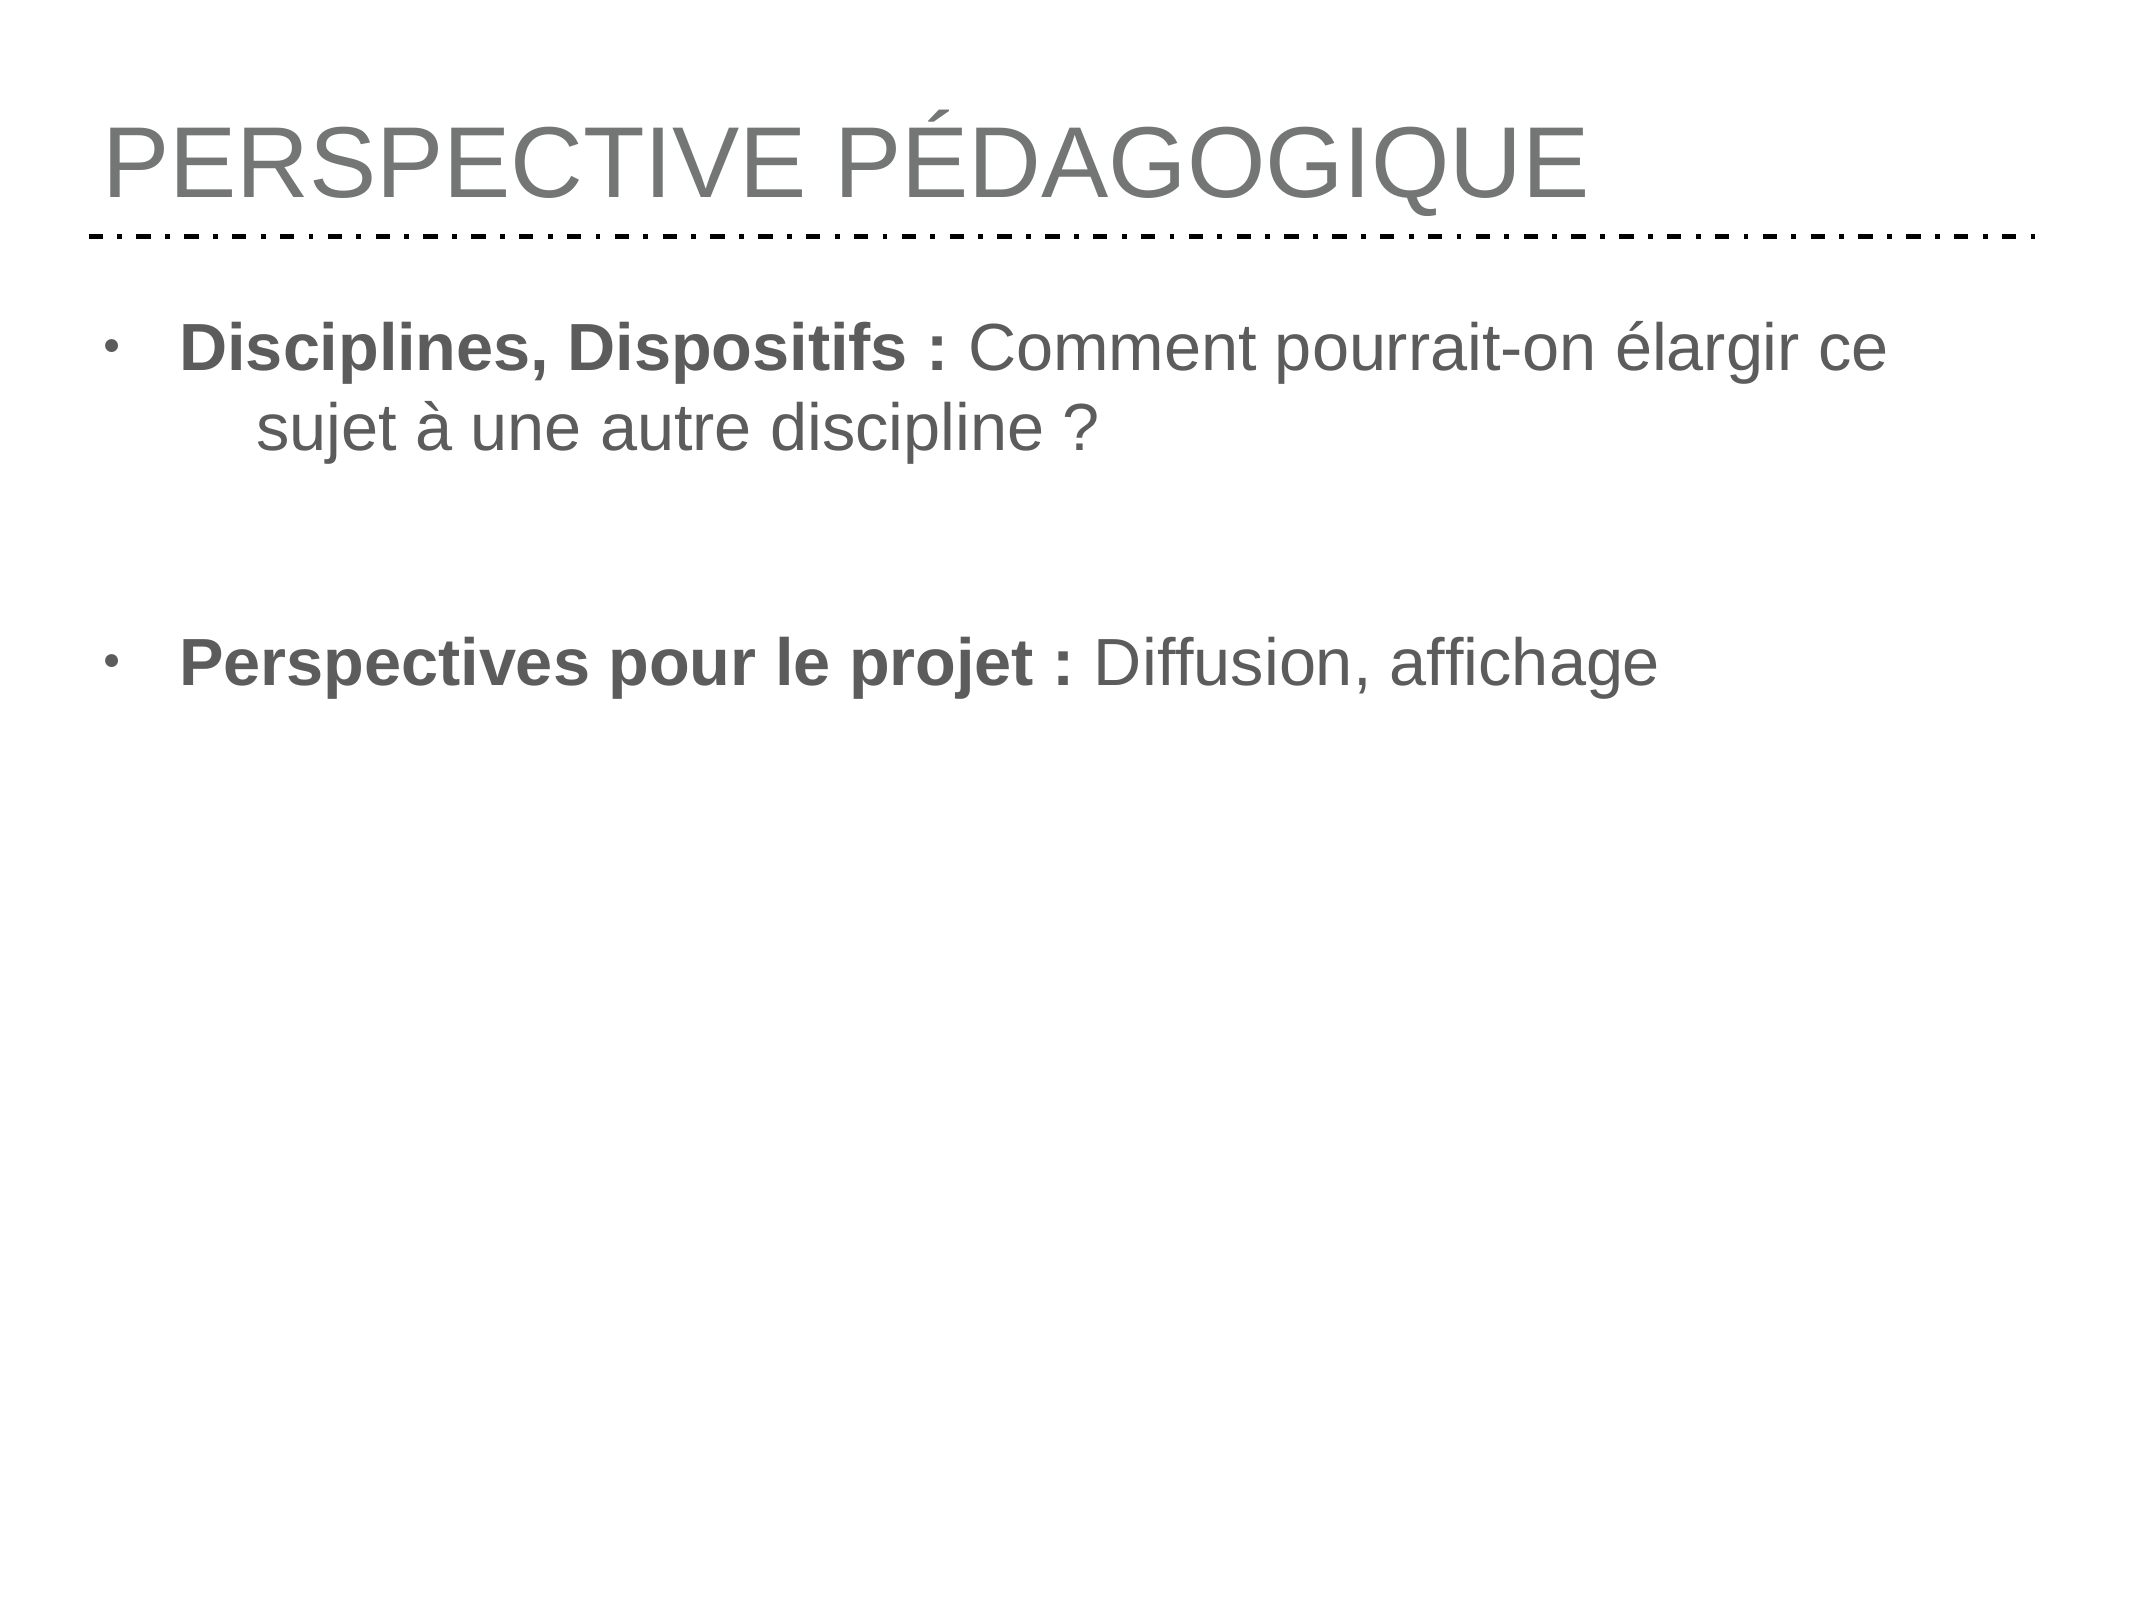

PERSPECTIVE PÉDAGOGIQUE
Disciplines, Dispositifs : Comment pourrait-on élargir ce sujet à une autre discipline ?
Perspectives pour le projet : Diffusion, affichage